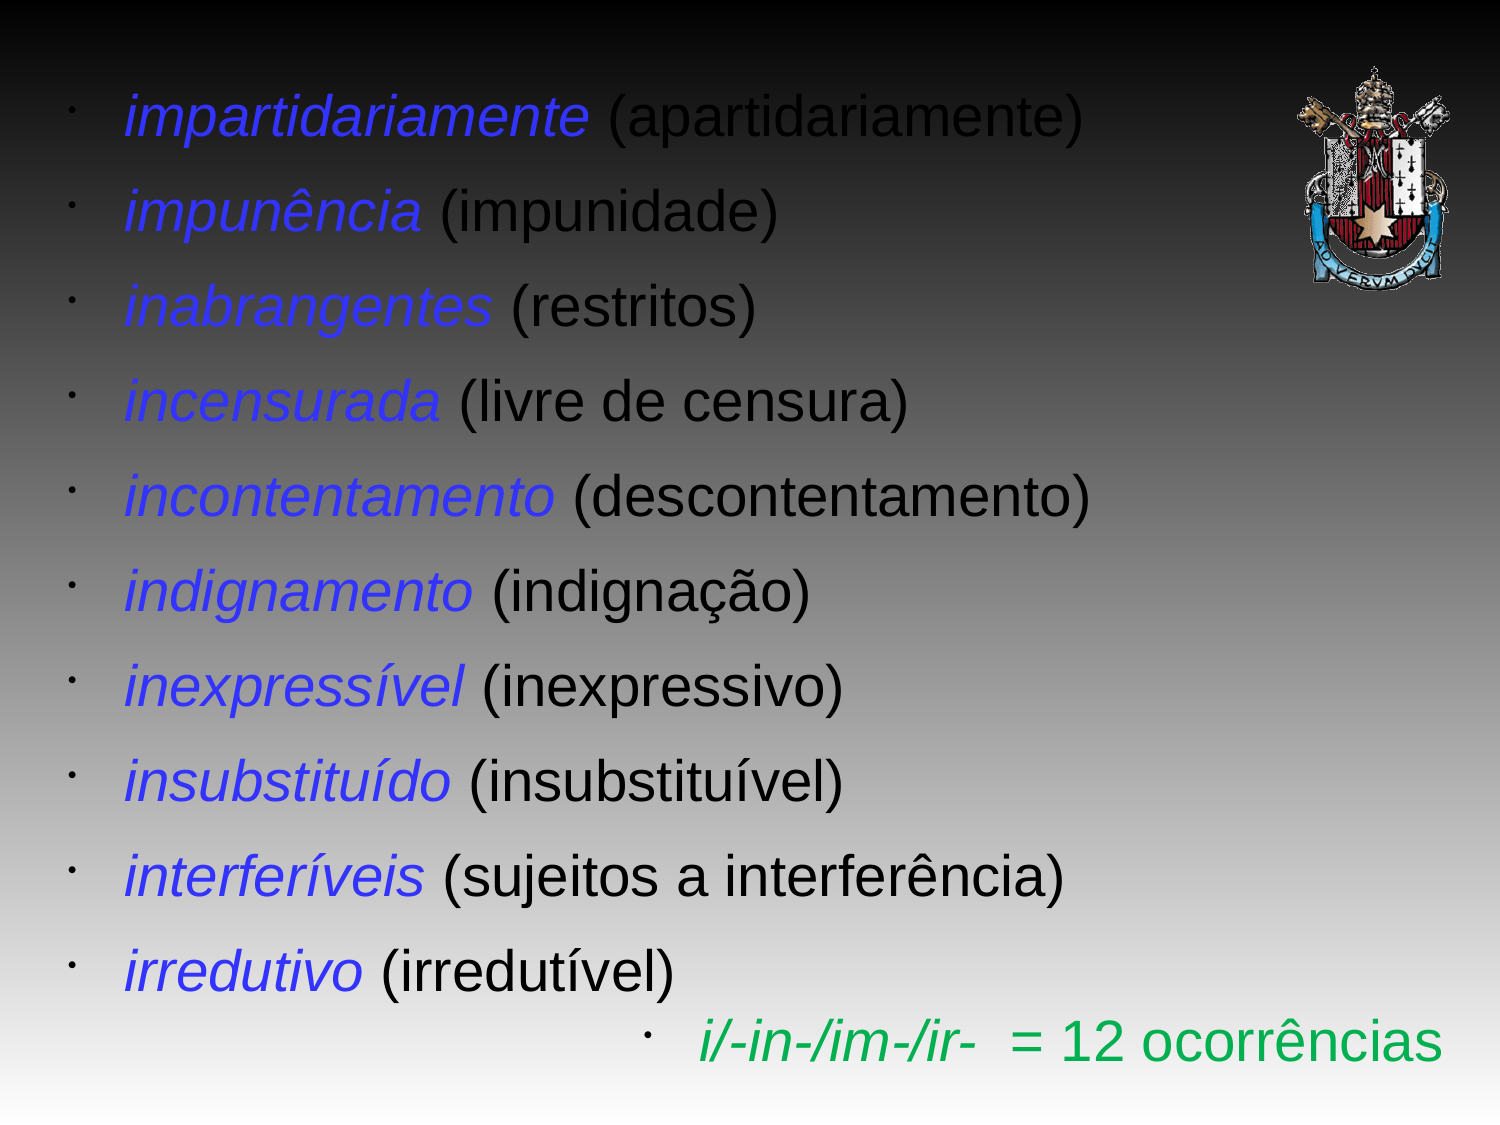

# impartidariamente (apartidariamente)
impunência (impunidade)
inabrangentes (restritos)
incensurada (livre de censura)
incontentamento (descontentamento)
indignamento (indignação)
inexpressível (inexpressivo)
insubstituído (insubstituível)
interferíveis (sujeitos a interferência)
irredutivo (irredutível)
i/-in-/im-/ir- = 12 ocorrências